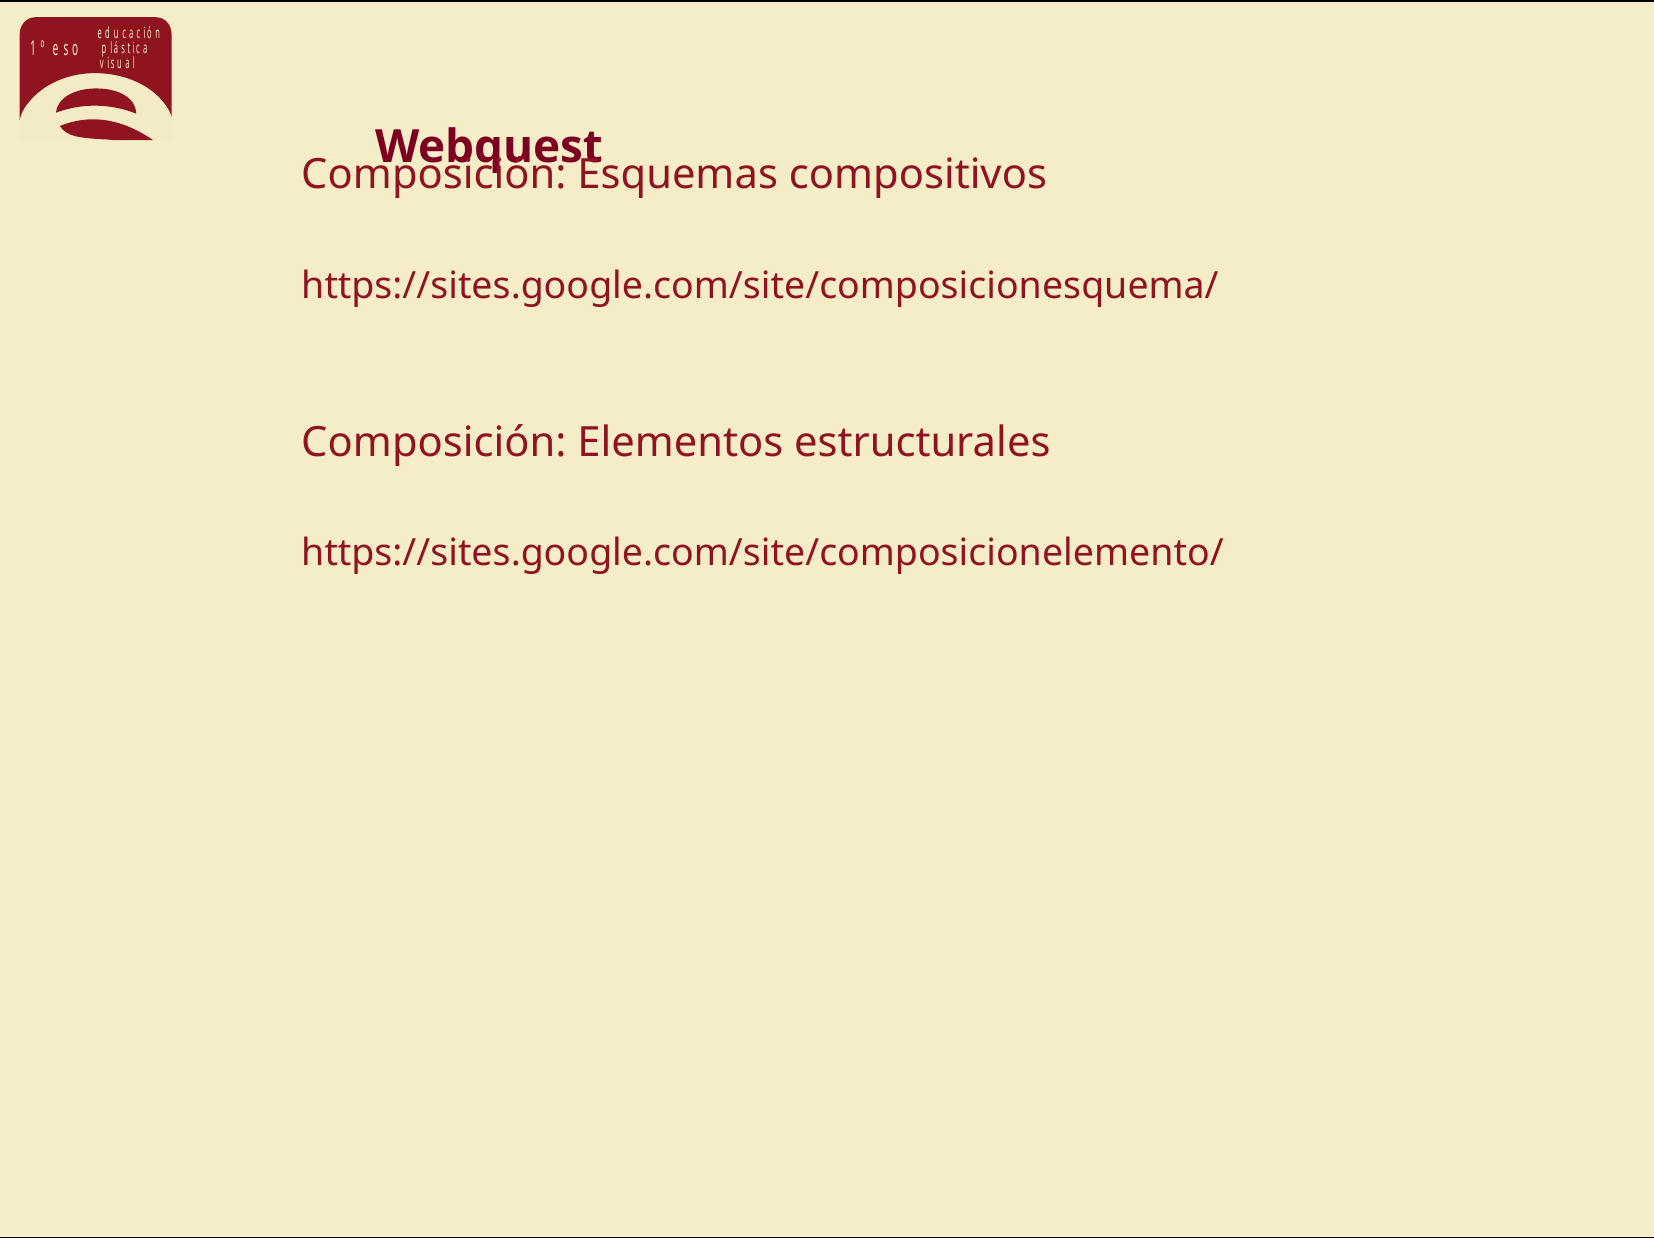

Webquest
Composición: Esquemas compositivos
https://sites.google.com/site/composicionesquema/
Composición: Elementos estructurales
https://sites.google.com/site/composicionelemento/
#